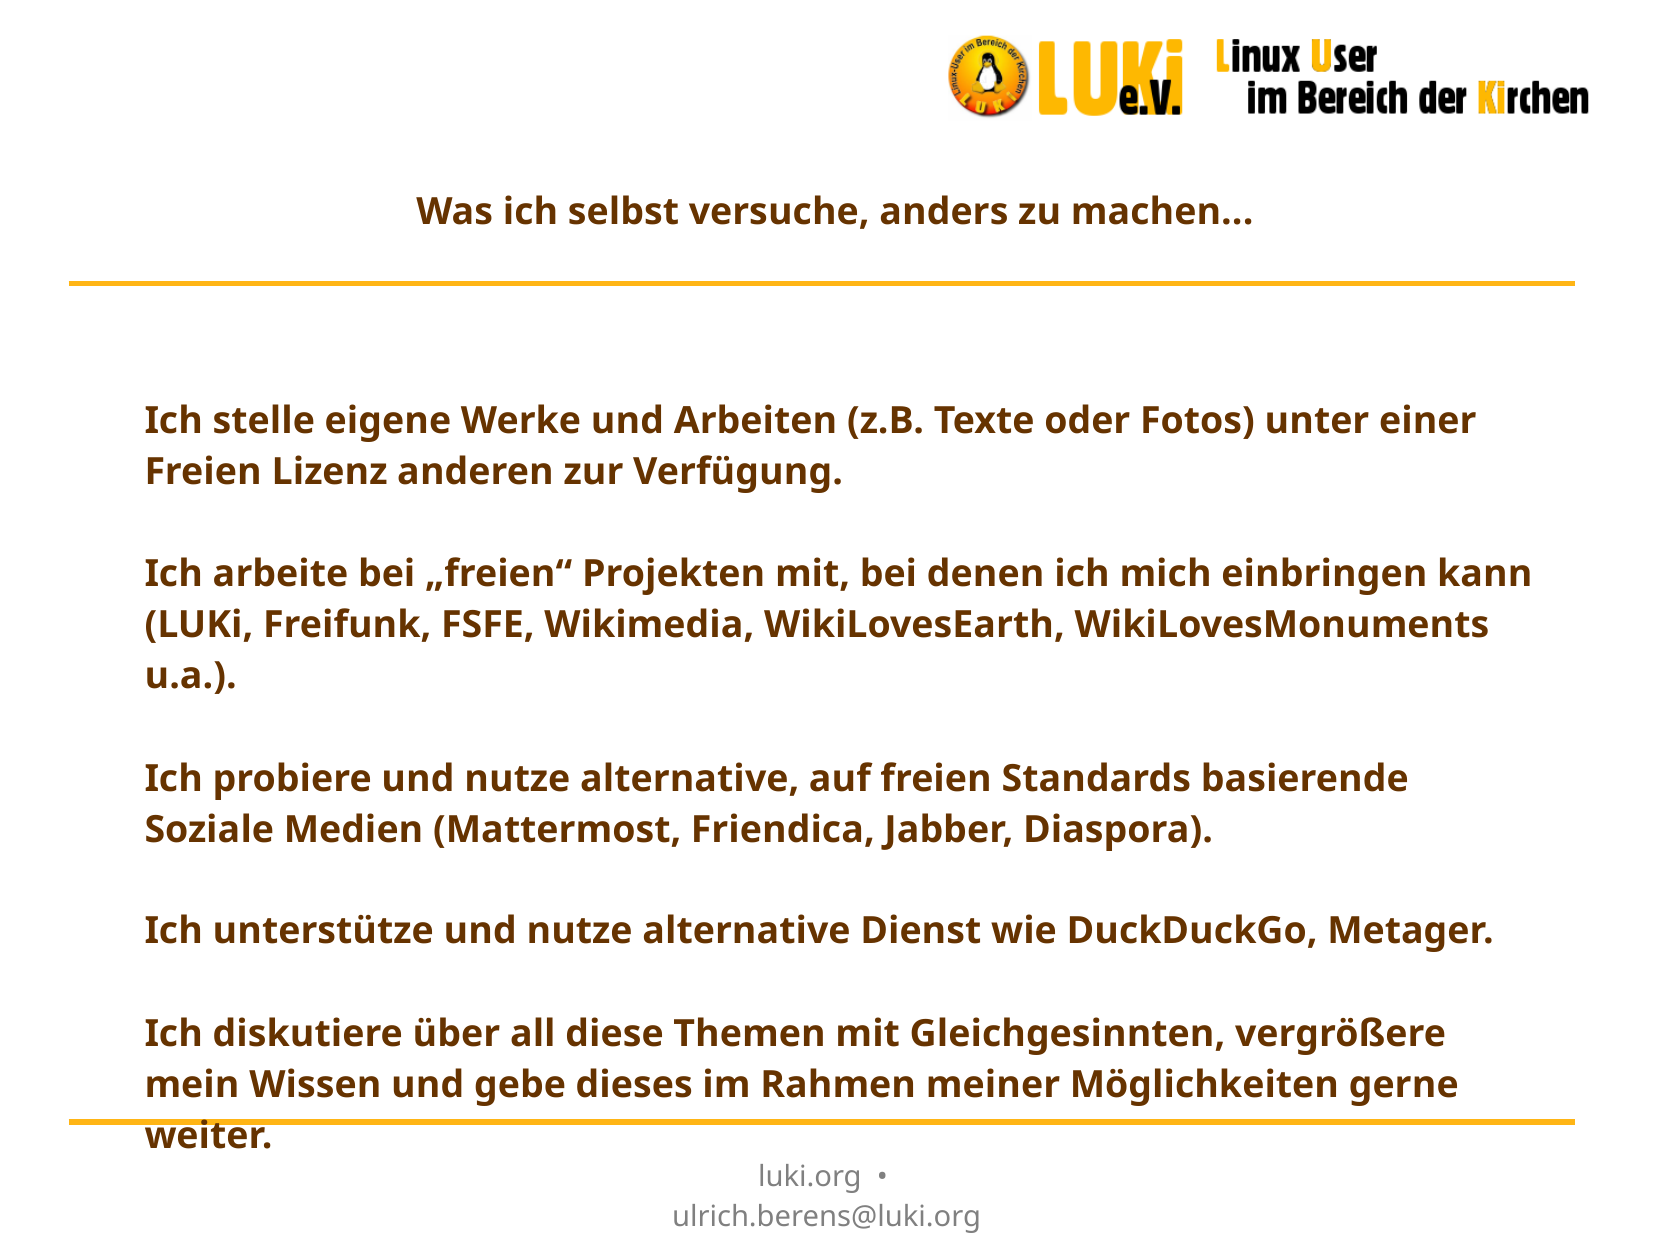

Was ich selbst versuche, anders zu machen...
Ich stelle eigene Werke und Arbeiten (z.B. Texte oder Fotos) unter einer Freien Lizenz anderen zur Verfügung.
Ich arbeite bei „freien“ Projekten mit, bei denen ich mich einbringen kann (LUKi, Freifunk, FSFE, Wikimedia, WikiLovesEarth, WikiLovesMonuments u.a.).
Ich probiere und nutze alternative, auf freien Standards basierende
Soziale Medien (Mattermost, Friendica, Jabber, Diaspora).
Ich unterstütze und nutze alternative Dienst wie DuckDuckGo, Metager.
Ich diskutiere über all diese Themen mit Gleichgesinnten, vergrößere mein Wissen und gebe dieses im Rahmen meiner Möglichkeiten gerne weiter.
luki.org • ulrich.berens@luki.org